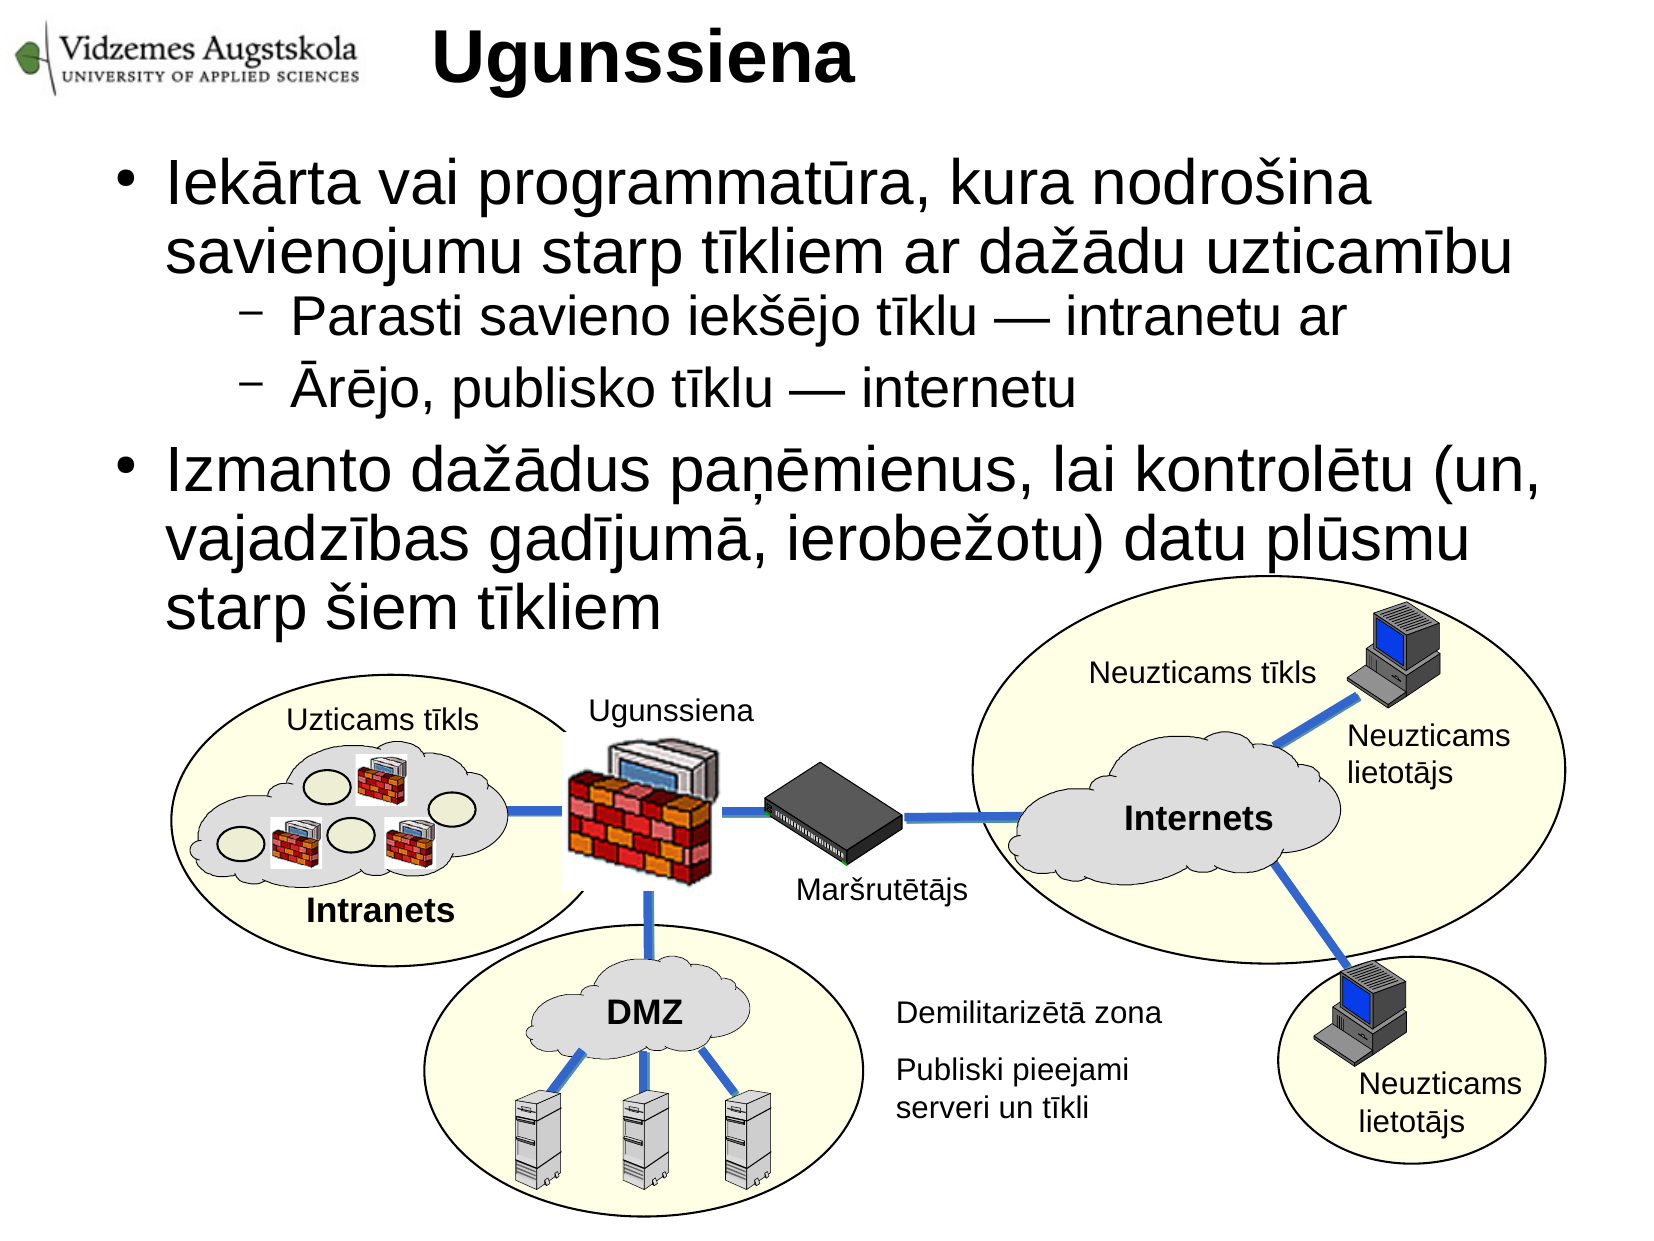

# Ugunssiena
Iekārta vai programmatūra, kura nodrošina savienojumu starp tīkliem ar dažādu uzticamību
Parasti savieno iekšējo tīklu — intranetu ar
Ārējo, publisko tīklu — internetu
Izmanto dažādus paņēmienus, lai kontrolētu (un, vajadzības gadījumā, ierobežotu) datu plūsmu starp šiem tīkliem
Neuzticams tīkls
Ugunssiena
Uzticams tīkls
Neuzticams lietotājs
Internets
Maršrutētājs
Intranets
Demilitarizētā zona
Publiski pieejami serveri un tīkli
DMZ
Neuzticams lietotājs